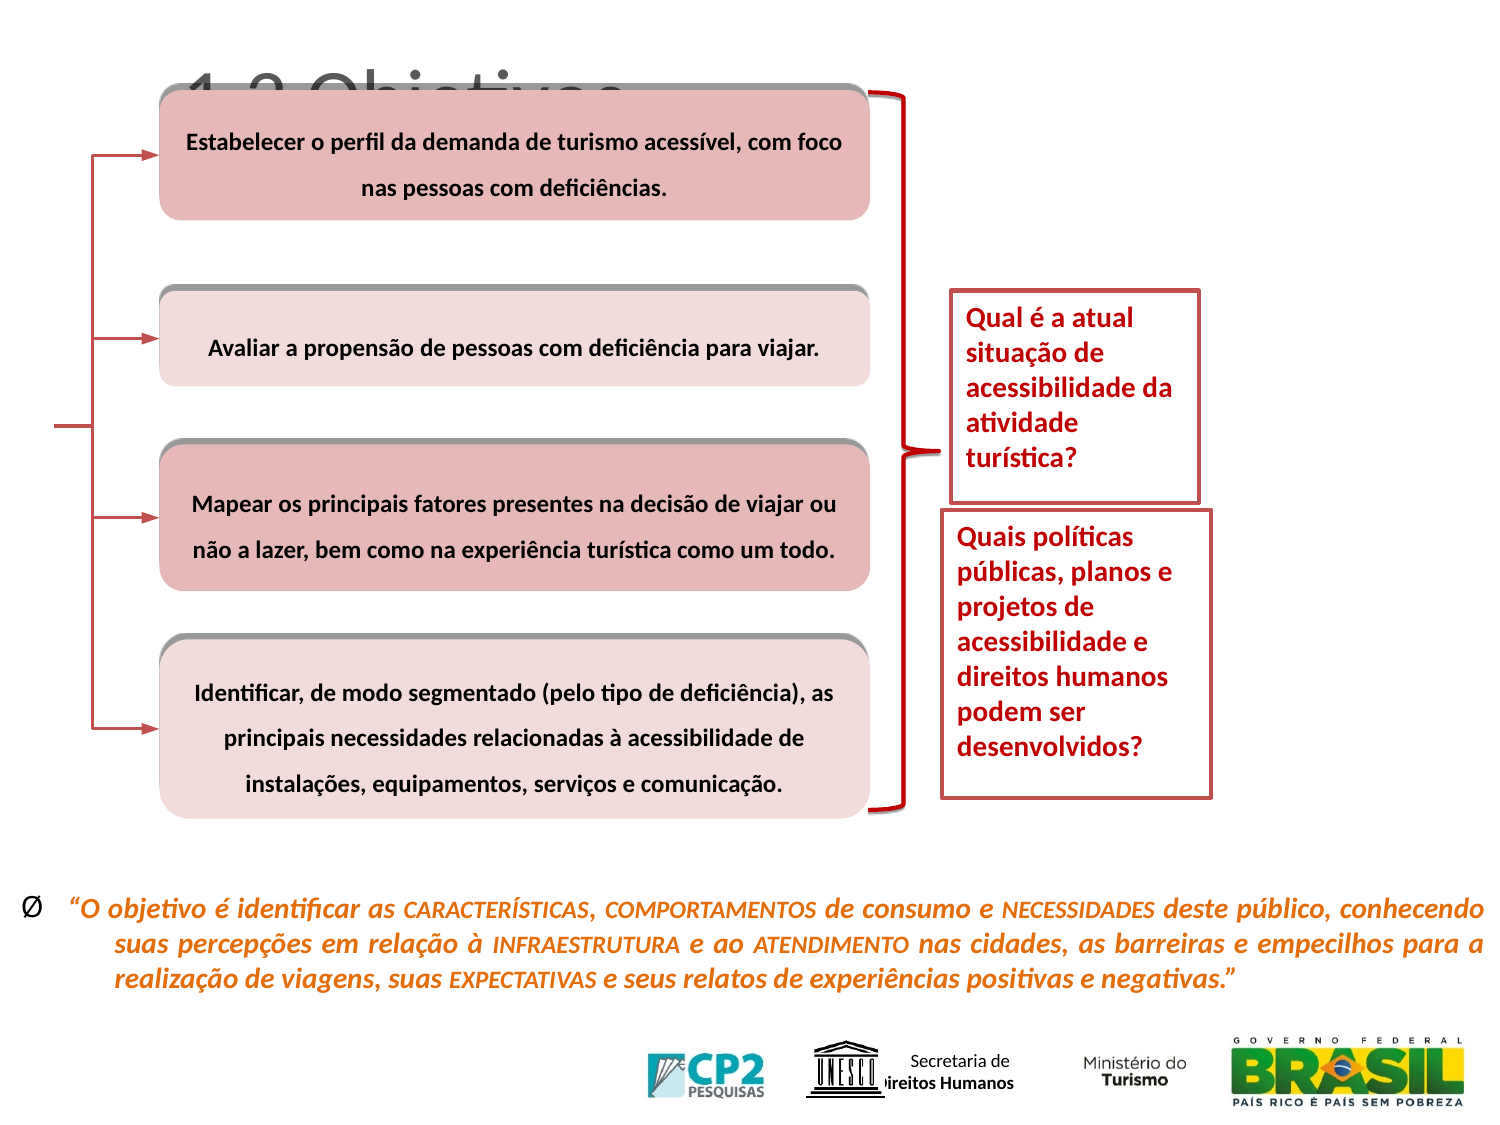

# 1.2 Objetivos
Estabelecer o perfil da demanda de turismo acessível, com foco nas pessoas com deficiências.
Qual é a atual situação de acessibilidade da atividade turística?
Avaliar a propensão de pessoas com deficiência para viajar.
Mapear os principais fatores presentes na decisão de viajar ou não a lazer, bem como na experiência turística como um todo.
Quais políticas públicas, planos e projetos de acessibilidade e direitos humanos podem ser desenvolvidos?
Identificar, de modo segmentado (pelo tipo de deficiência), as principais necessidades relacionadas à acessibilidade de instalações, equipamentos, serviços e comunicação.
“O objetivo é identificar as CARACTERÍSTICAS, COMPORTAMENTOS de consumo e NECESSIDADES deste público, conhecendo suas percepções em relação à INFRAESTRUTURA e ao ATENDIMENTO nas cidades, as barreiras e empecilhos para a realização de viagens, suas EXPECTATIVAS e seus relatos de experiências positivas e negativas.”